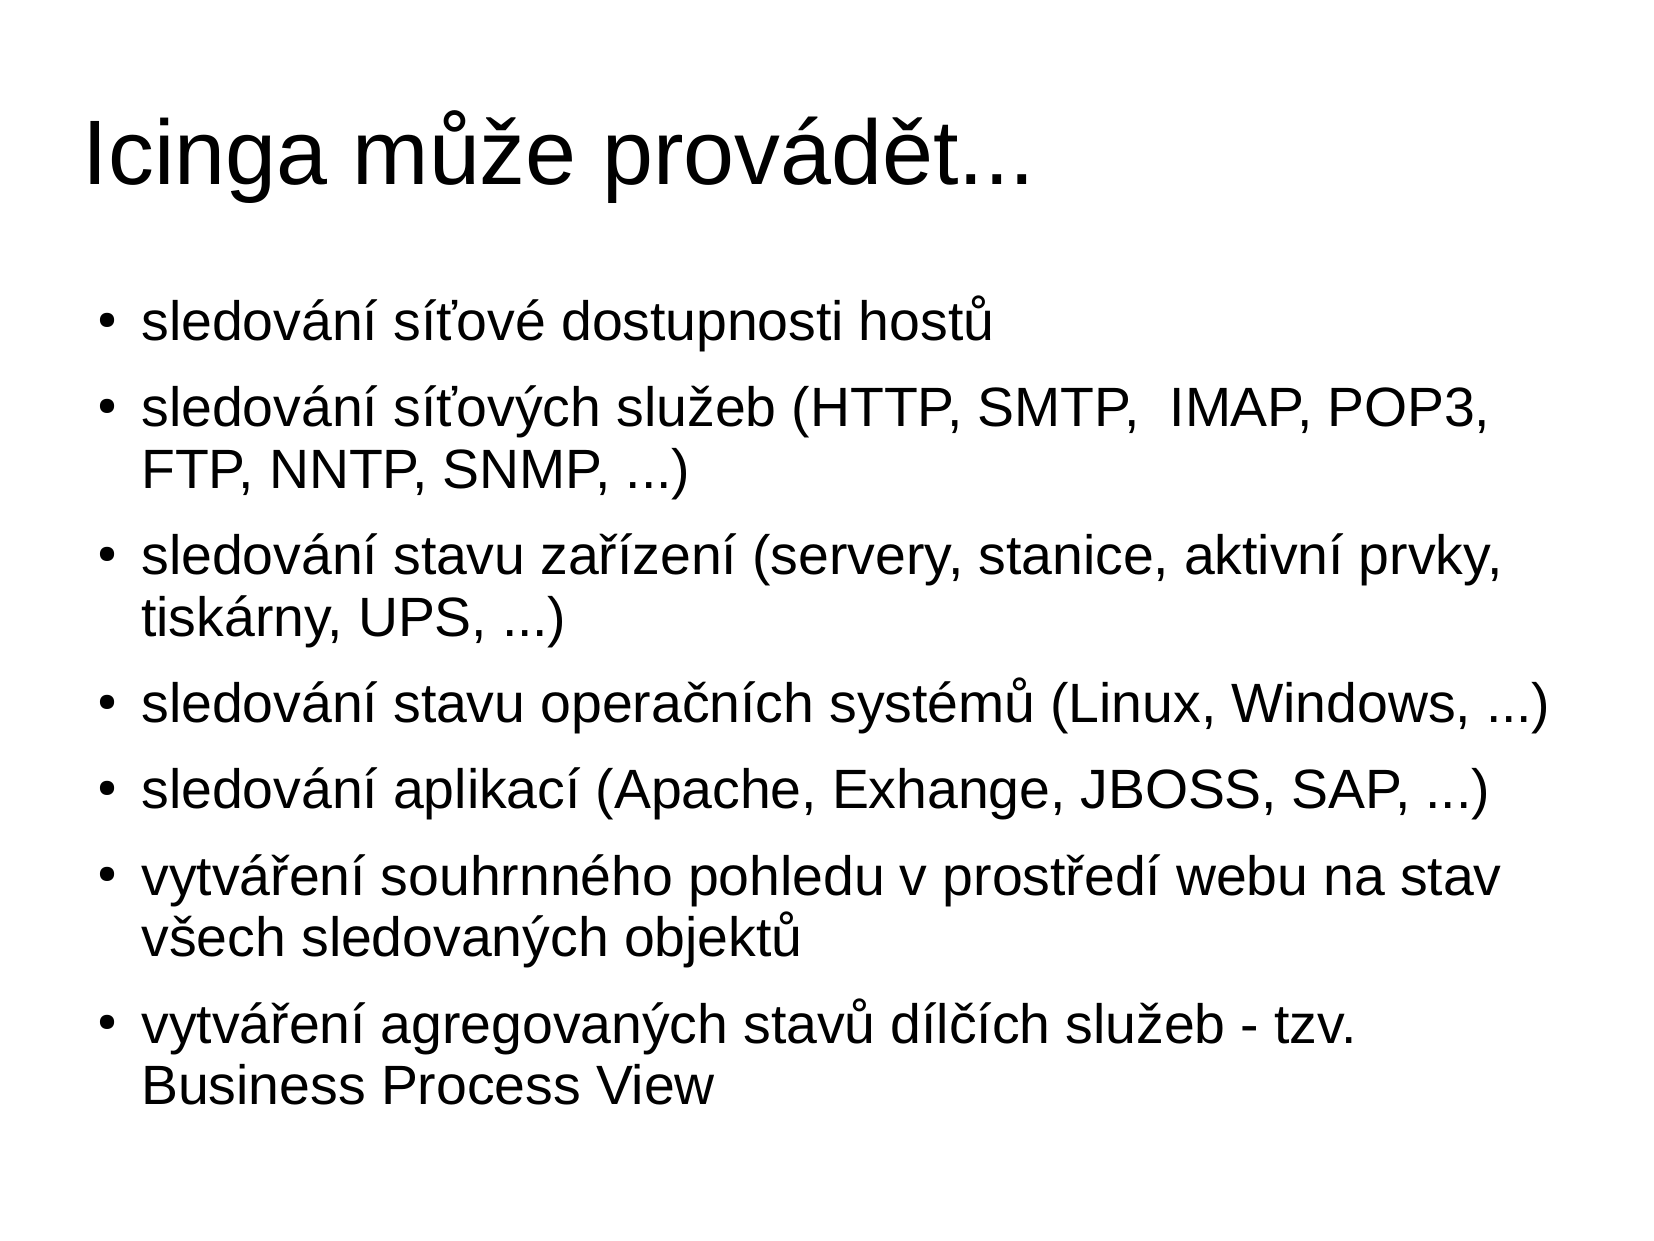

# Icinga může provádět...
sledování síťové dostupnosti hostů
sledování síťových služeb (HTTP, SMTP, IMAP, POP3, FTP, NNTP, SNMP, ...)
sledování stavu zařízení (servery, stanice, aktivní prvky, tiskárny, UPS, ...)
sledování stavu operačních systémů (Linux, Windows, ...)
sledování aplikací (Apache, Exhange, JBOSS, SAP, ...)
vytváření souhrnného pohledu v prostředí webu na stav všech sledovaných objektů
vytváření agregovaných stavů dílčích služeb - tzv. Business Process View